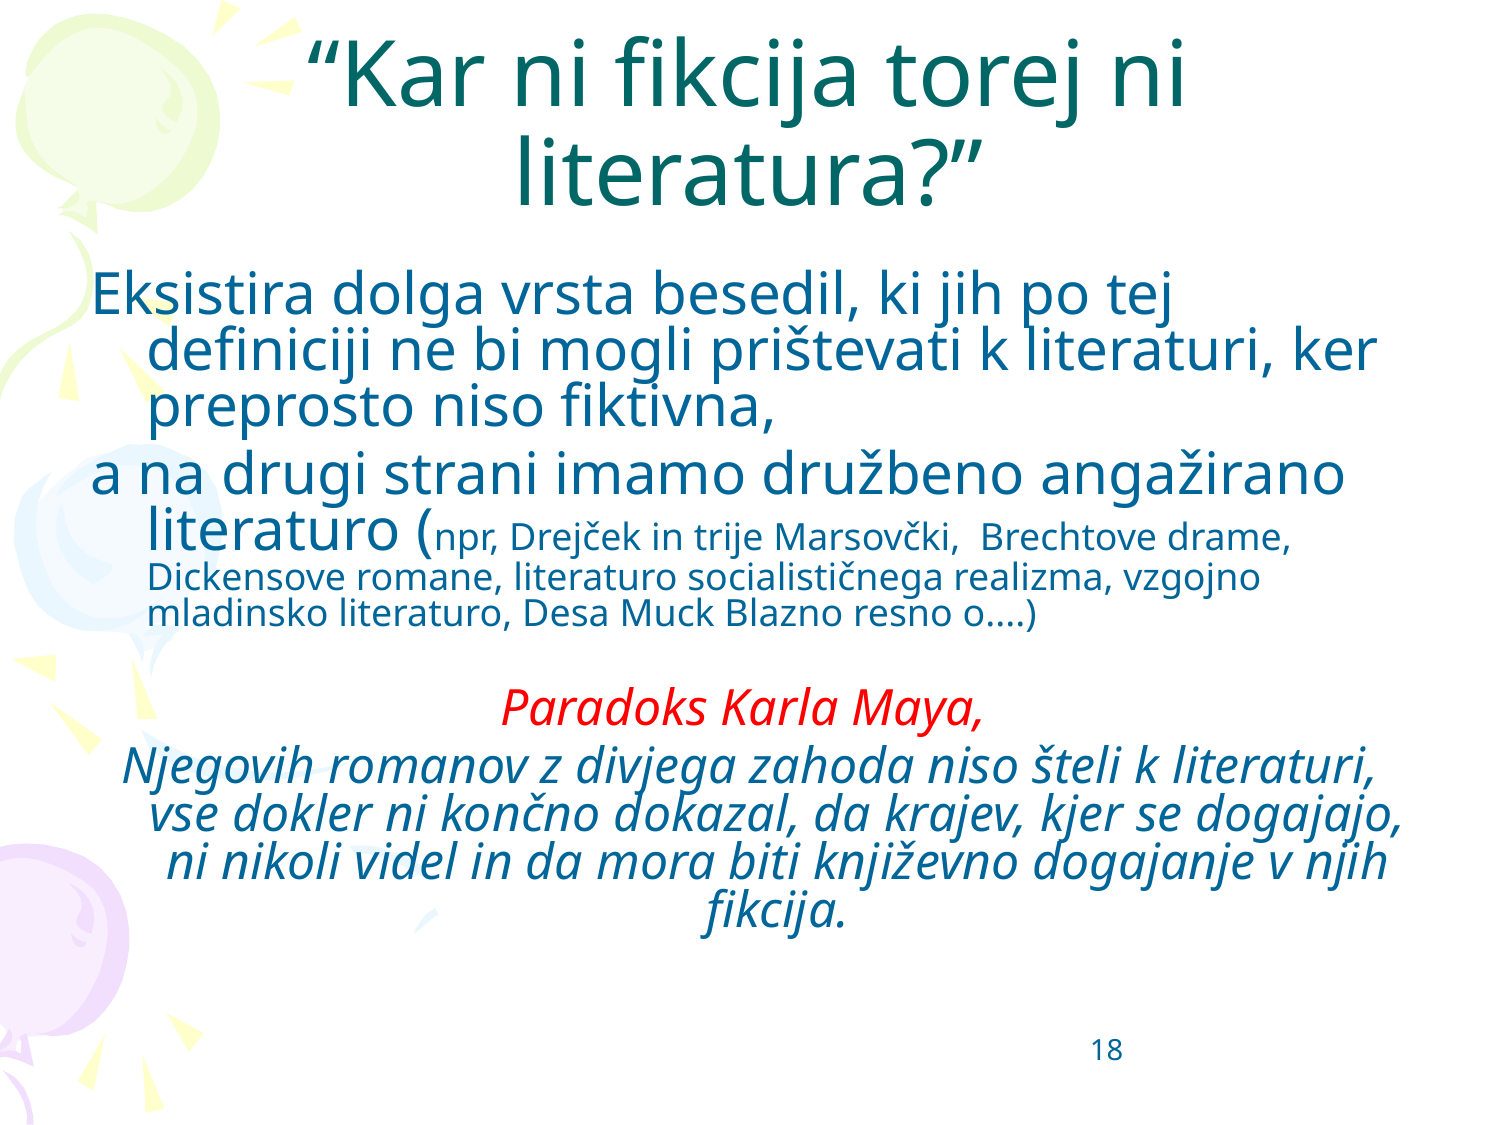

# “Kar ni fikcija torej ni literatura?”
Eksistira dolga vrsta besedil, ki jih po tej definiciji ne bi mogli prištevati k literaturi, ker preprosto niso fiktivna,
a na drugi strani imamo družbeno angažirano literaturo (npr, Drejček in trije Marsovčki, Brechtove drame, Dickensove romane, literaturo socialističnega realizma, vzgojno mladinsko literaturo, Desa Muck Blazno resno o....)
Paradoks Karla Maya,
Njegovih romanov z divjega zahoda niso šteli k literaturi, vse dokler ni končno dokazal, da krajev, kjer se dogajajo, ni nikoli videl in da mora biti književno dogajanje v njih fikcija.